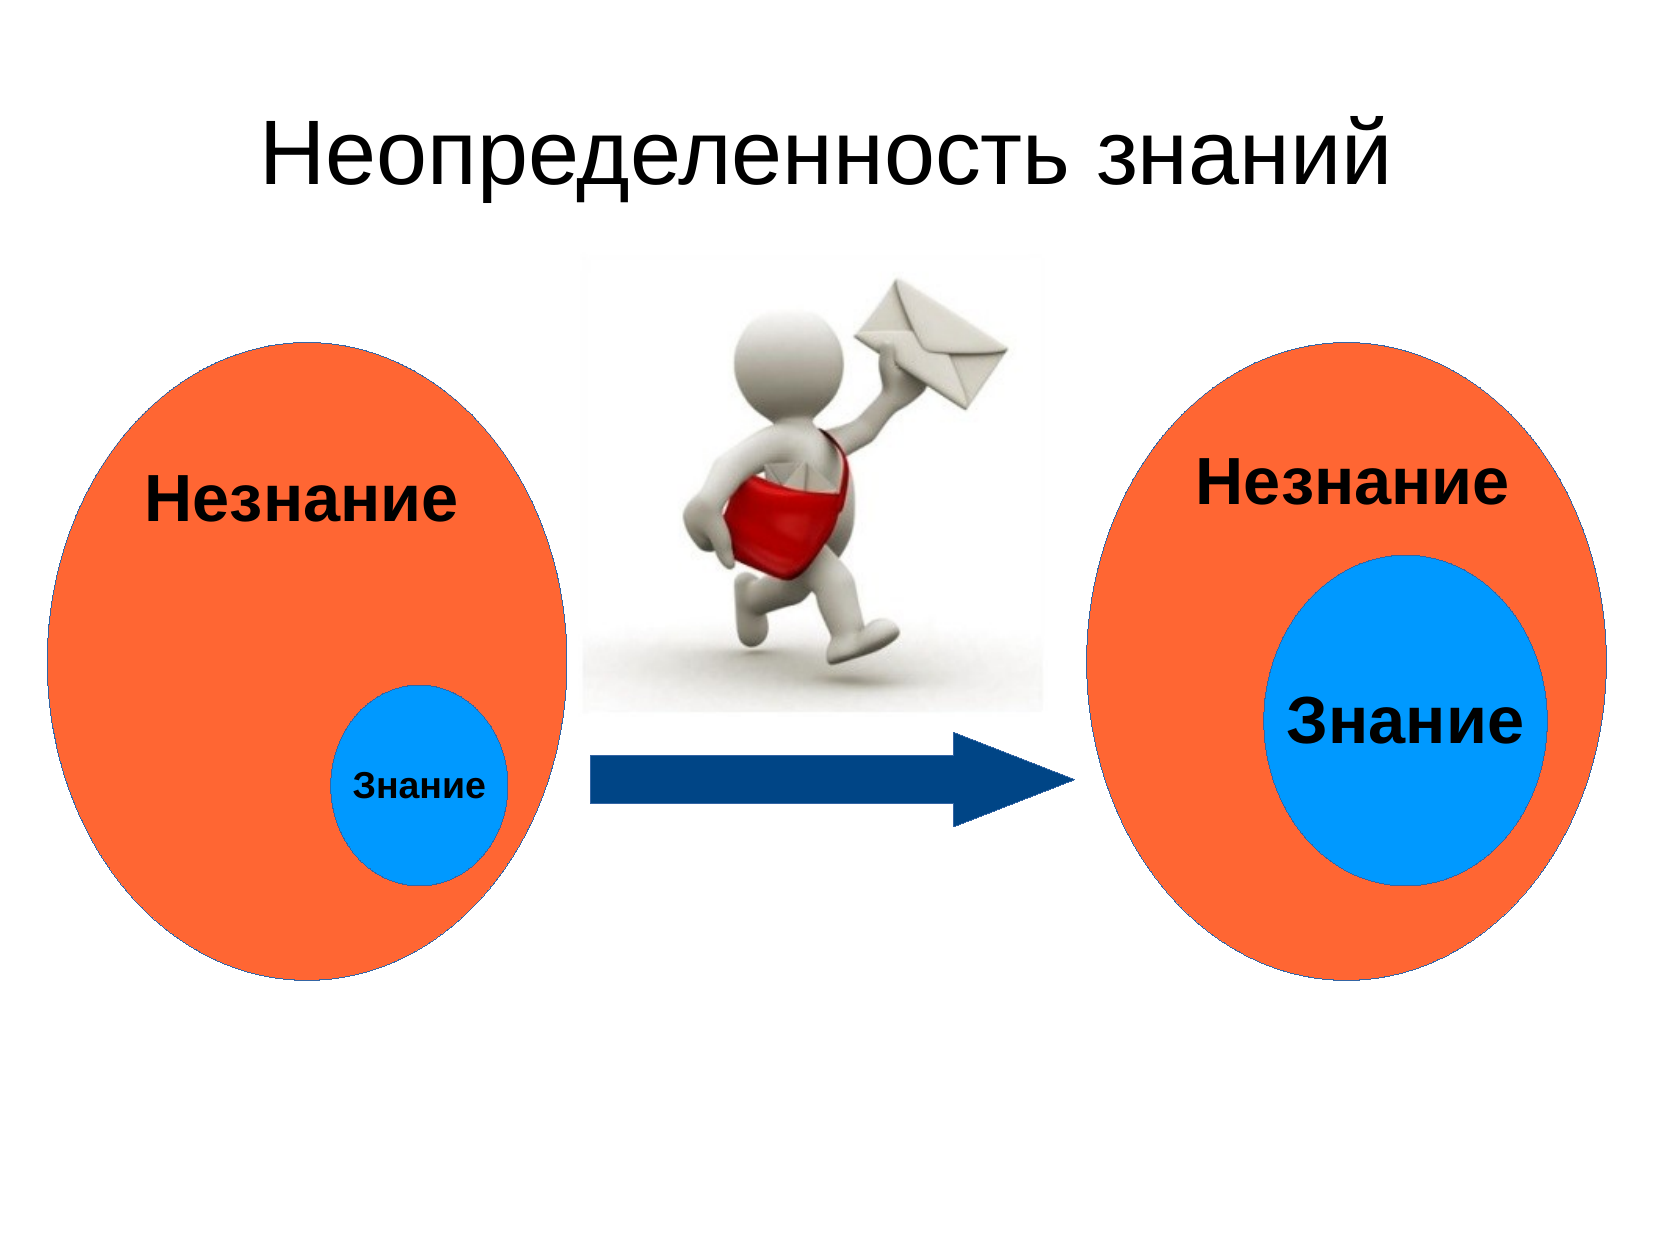

# Неопределенность знаний
Незнание
Незнание
Знание
Знание